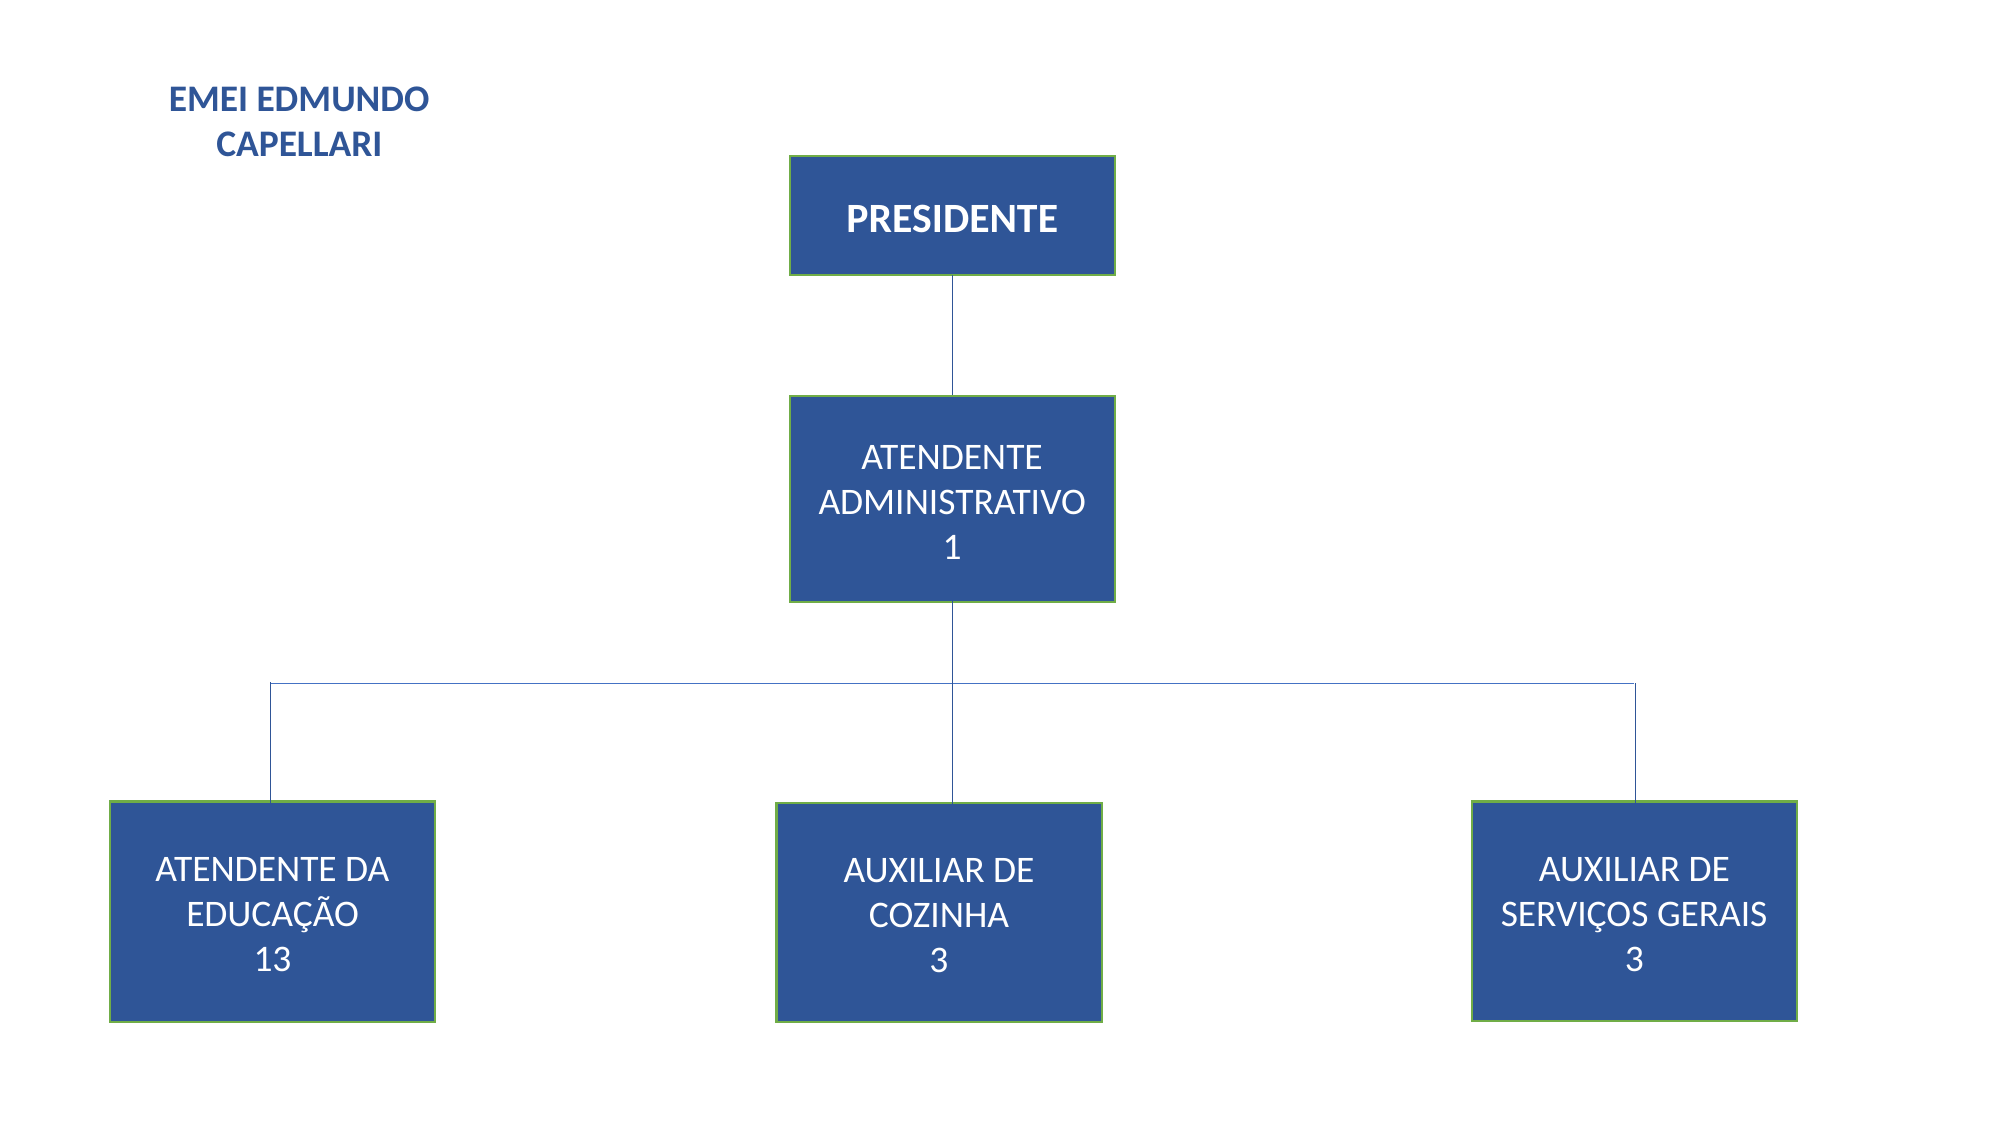

EMEI EDMUNDO CAPELLARI
PRESIDENTE
ATENDENTE ADMINISTRATIVO
1
ATENDENTE DA EDUCAÇÃO
13
AUXILIAR DE SERVIÇOS GERAIS
3
AUXILIAR DE COZINHA
3